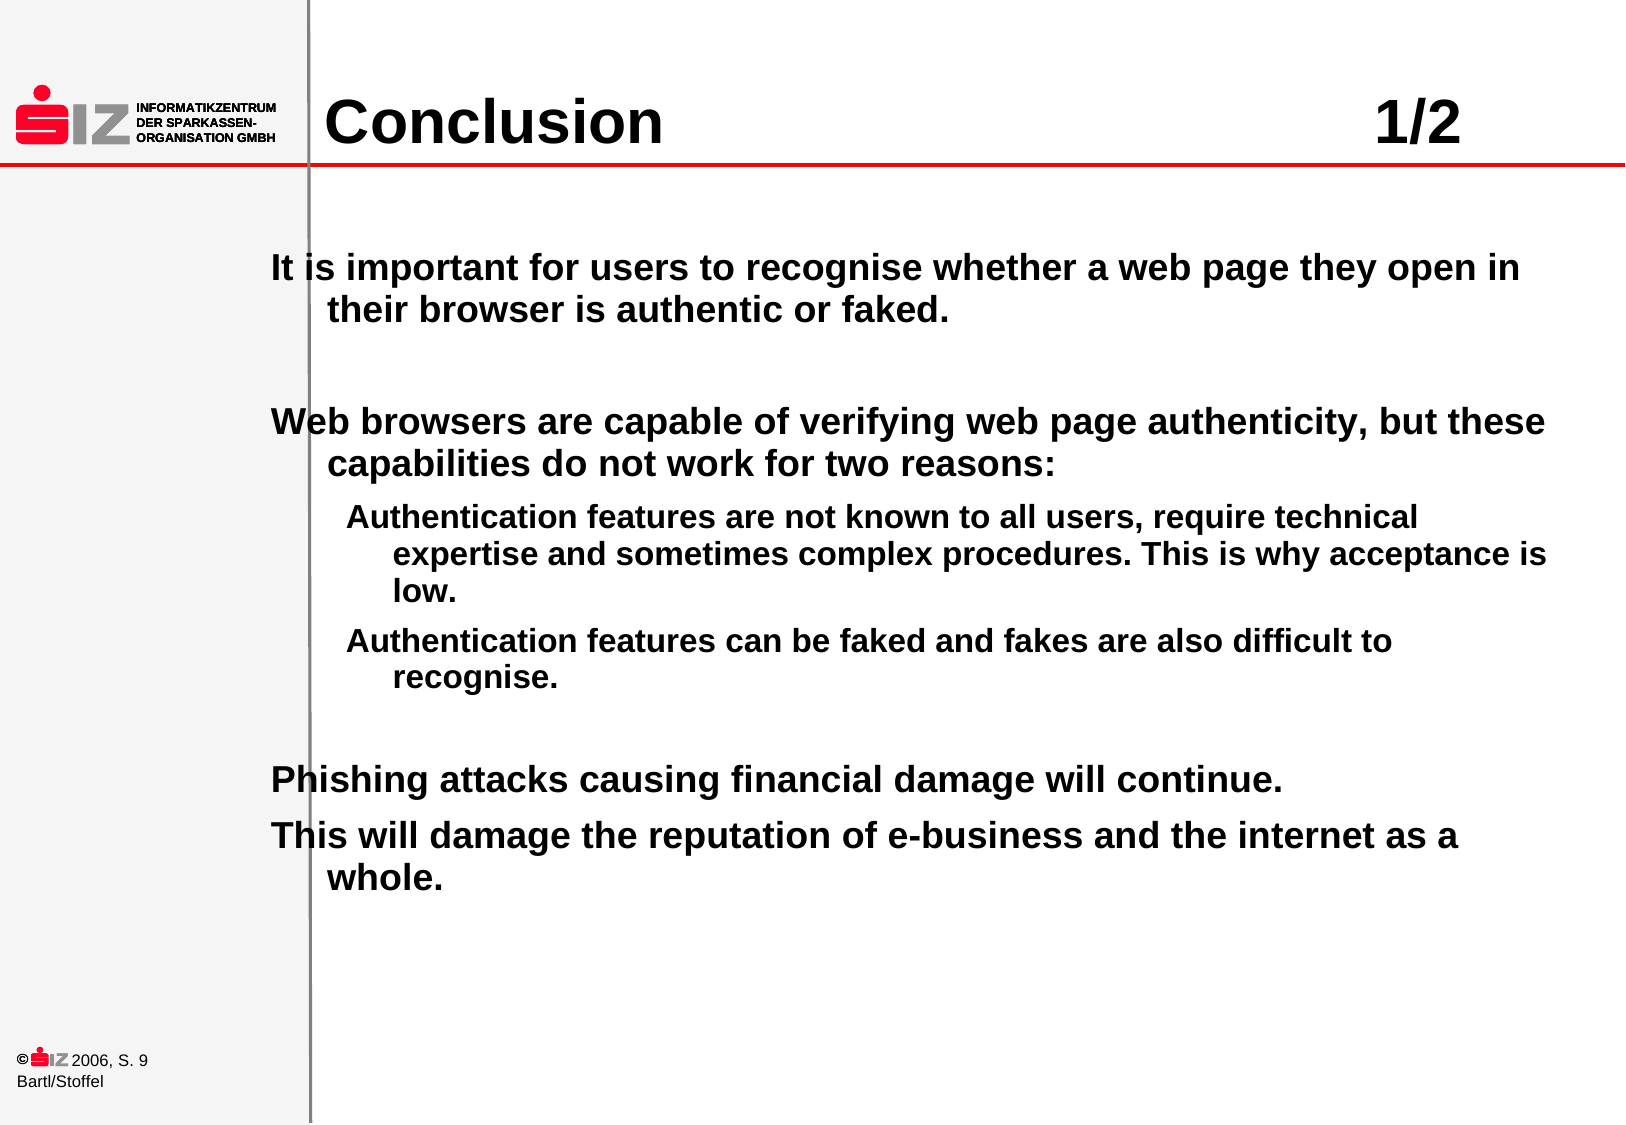

# Conclusion					1/2
It is important for users to recognise whether a web page they open in their browser is authentic or faked.
Web browsers are capable of verifying web page authenticity, but these capabilities do not work for two reasons:
Authentication features are not known to all users, require technical expertise and sometimes complex procedures. This is why acceptance is low.
Authentication features can be faked and fakes are also difficult to recognise.
Phishing attacks causing financial damage will continue.
This will damage the reputation of e-business and the internet as a whole.